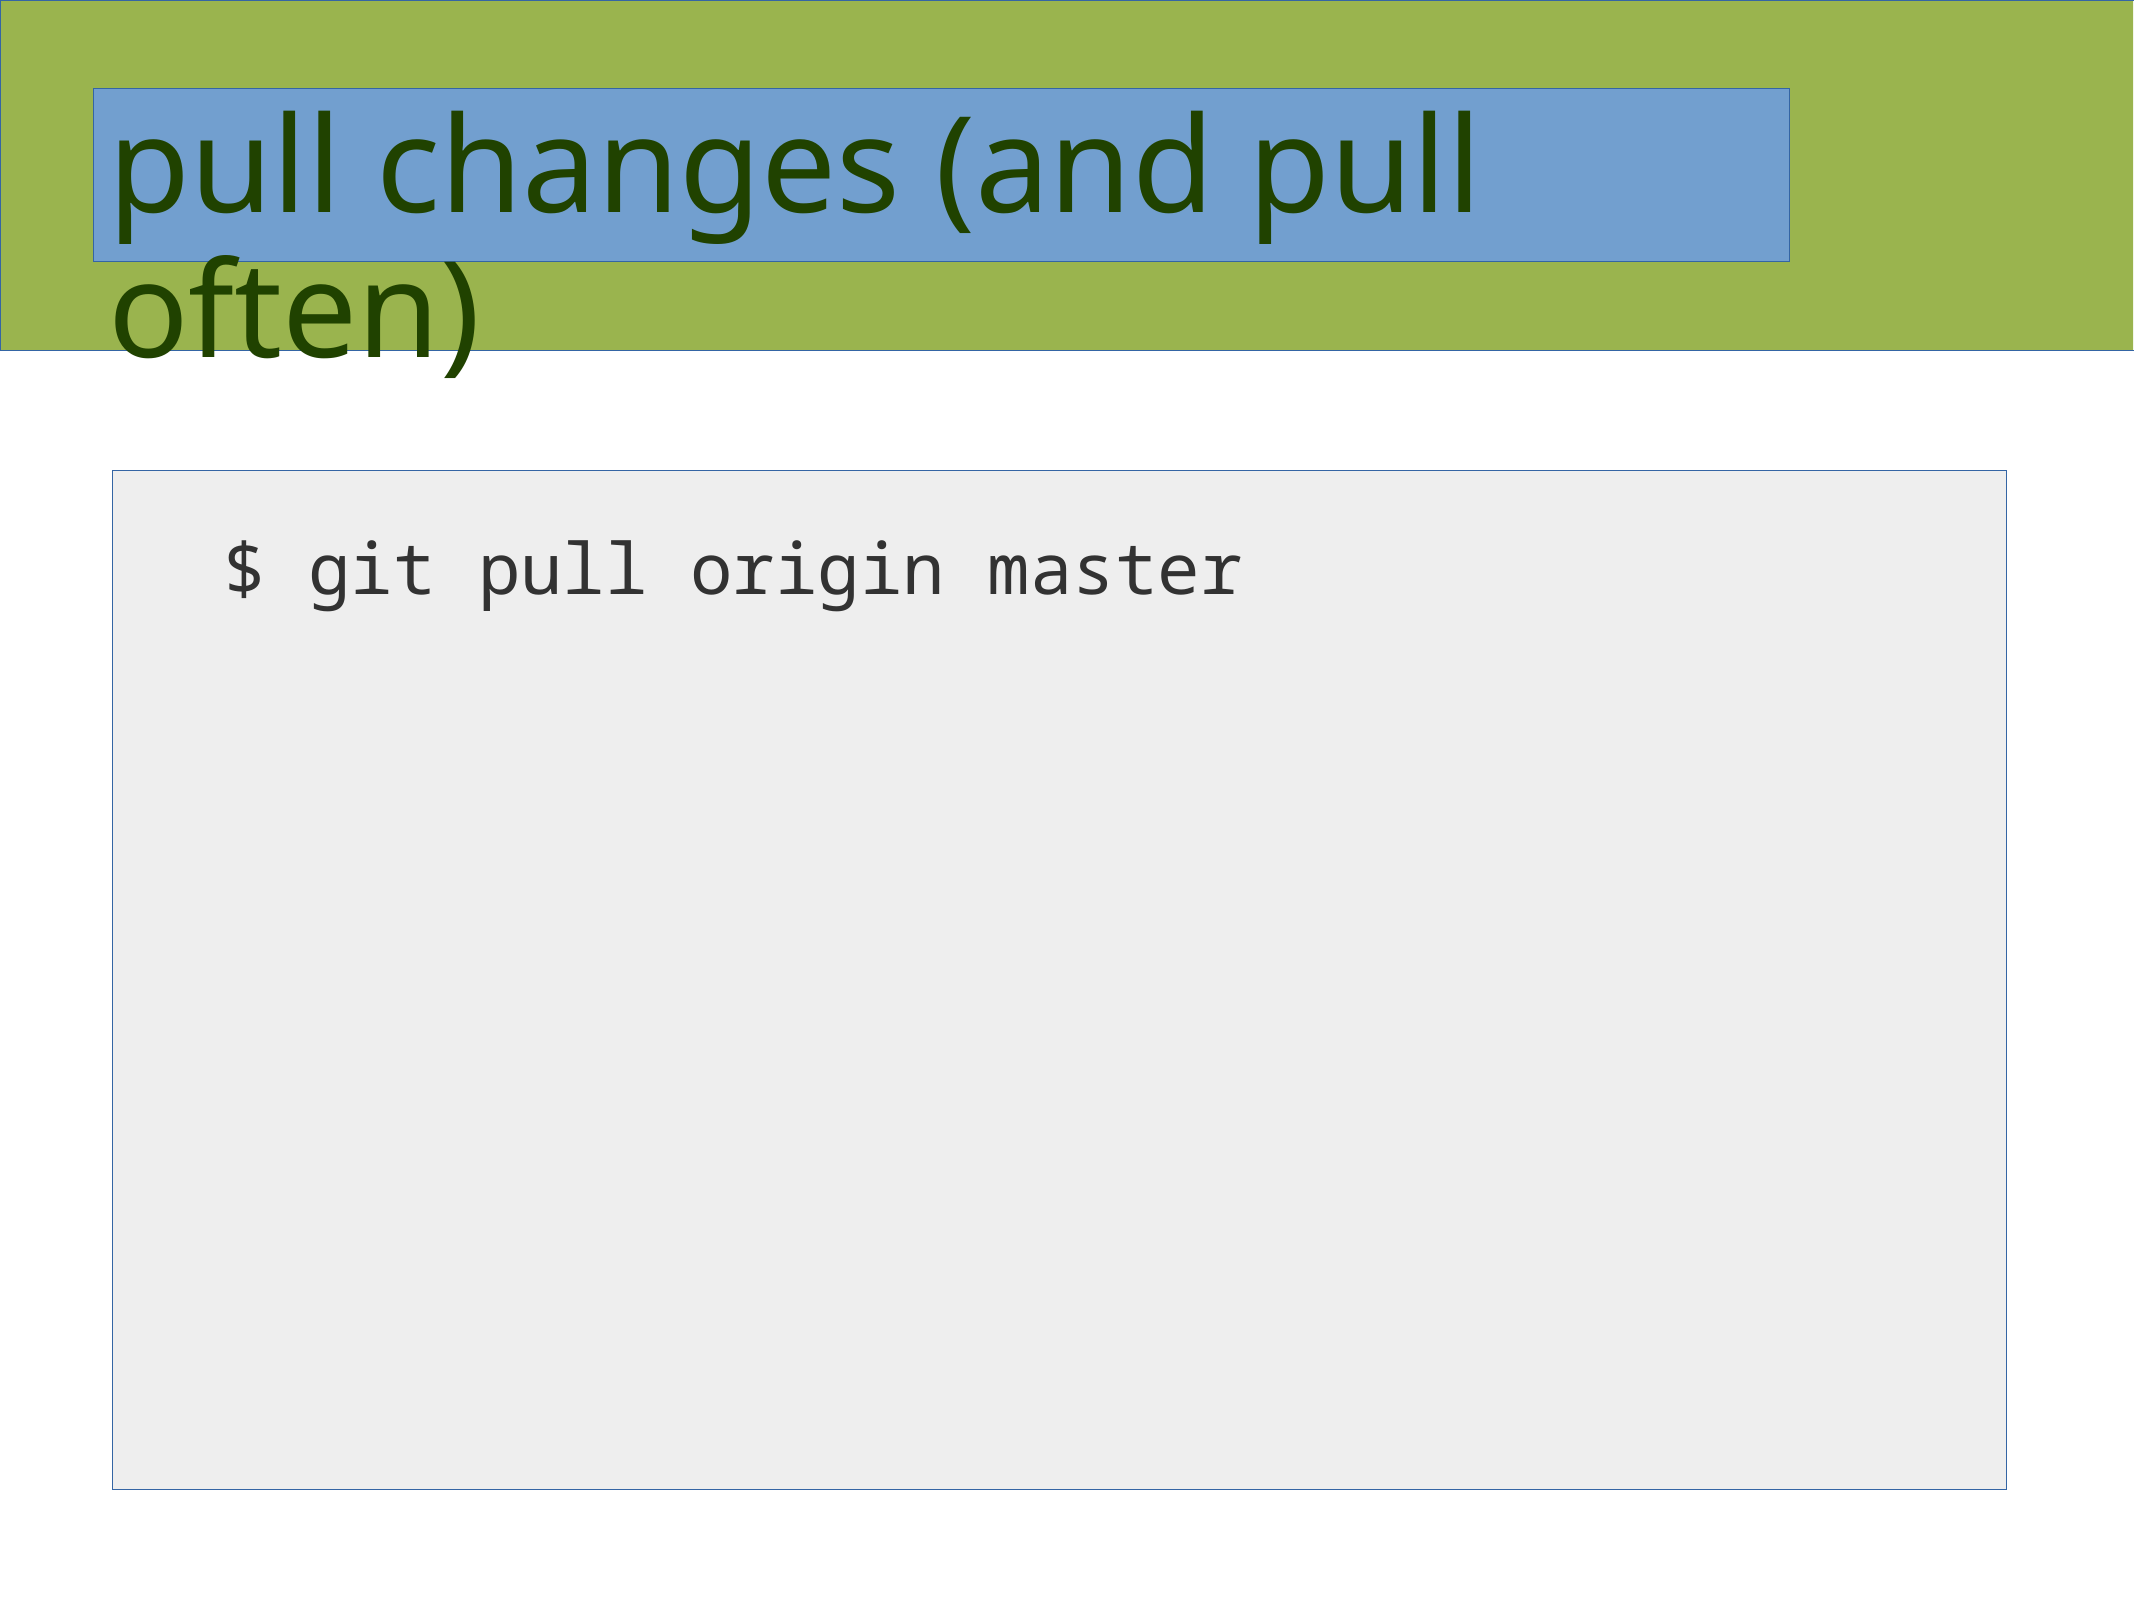

pull changes (and pull often)
$ git pull origin master